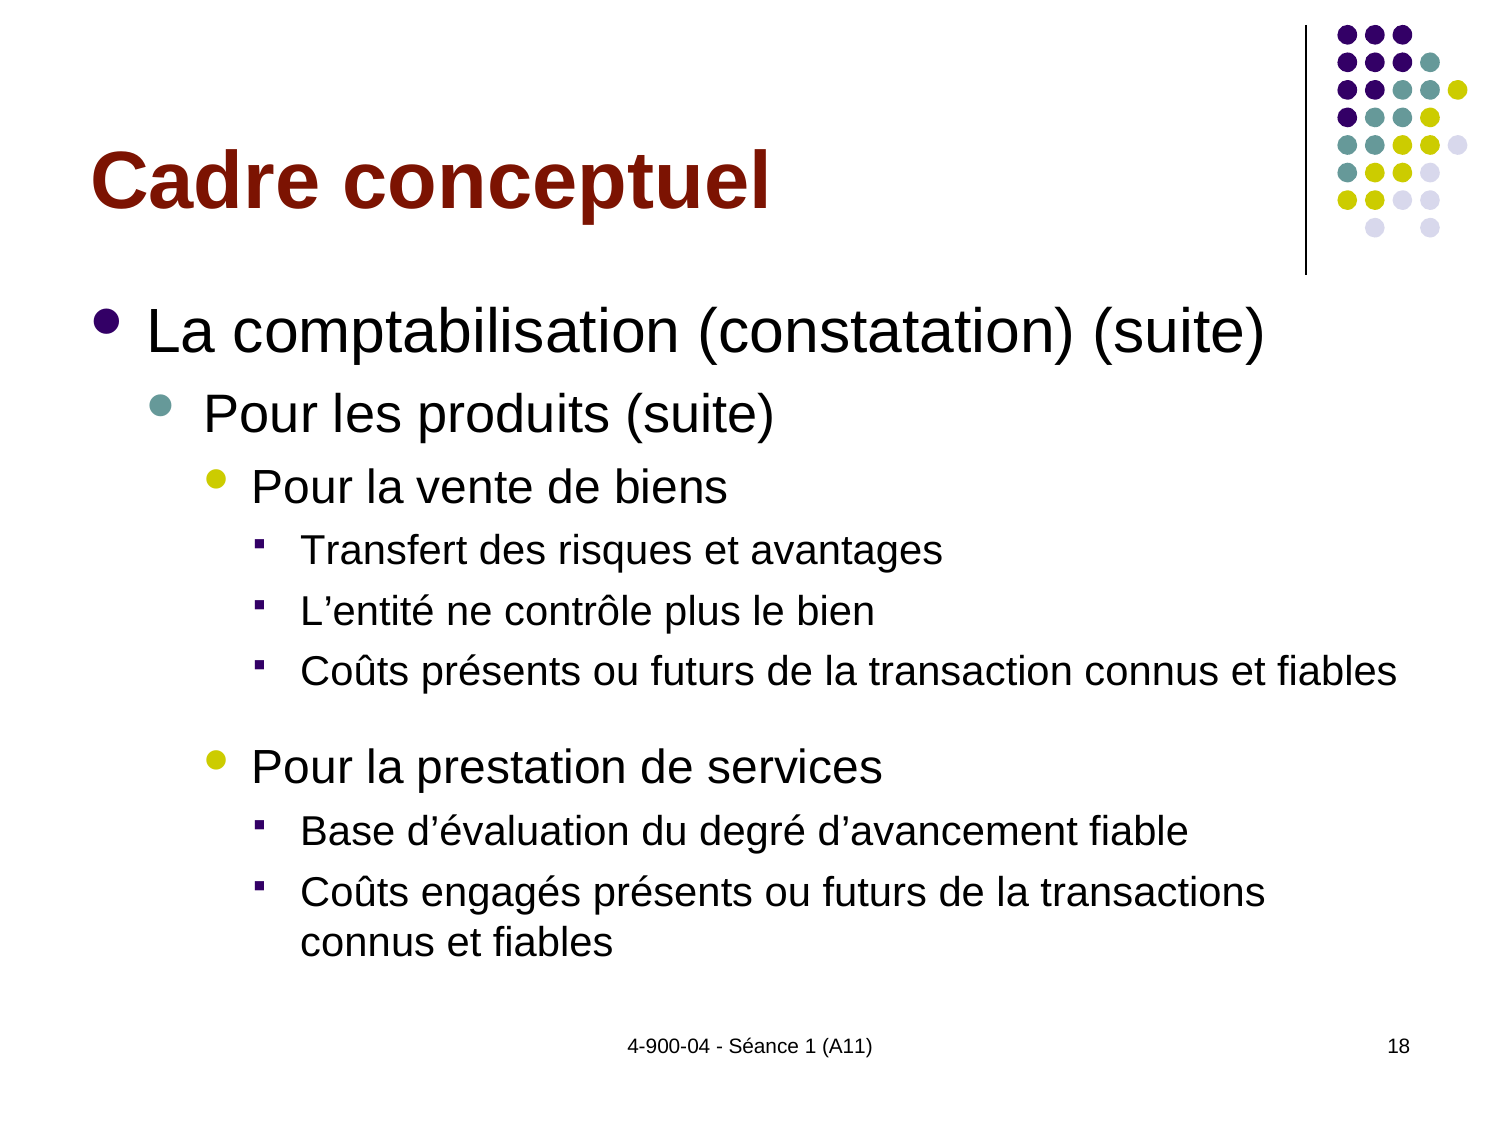

# Cadre conceptuel
La comptabilisation (constatation) (suite)
Pour les produits (suite)
Pour la vente de biens
Transfert des risques et avantages
L’entité ne contrôle plus le bien
Coûts présents ou futurs de la transaction connus et fiables
Pour la prestation de services
Base d’évaluation du degré d’avancement fiable
Coûts engagés présents ou futurs de la transactions connus et fiables
4-900-04 - Séance 1 (A11)